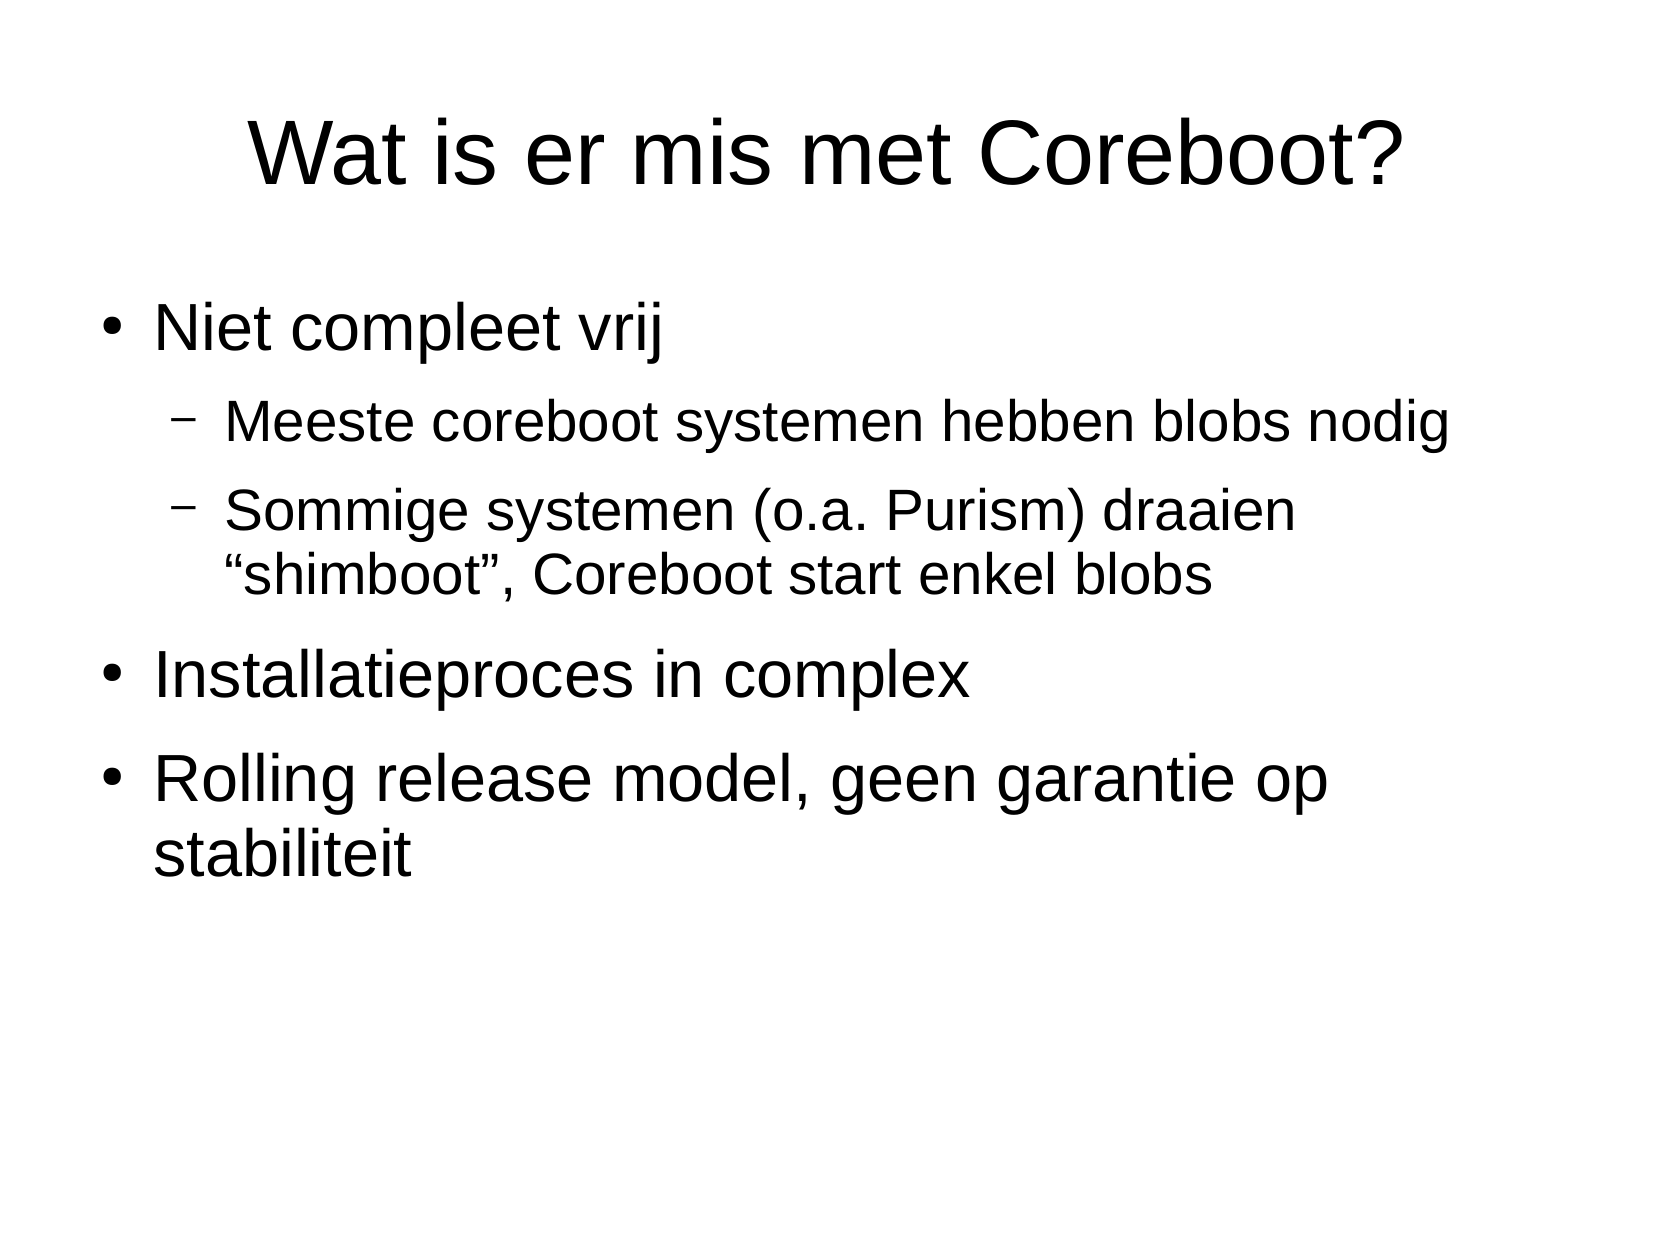

# Wat is er mis met Coreboot?
Niet compleet vrij
Meeste coreboot systemen hebben blobs nodig
Sommige systemen (o.a. Purism) draaien “shimboot”, Coreboot start enkel blobs
Installatieproces in complex
Rolling release model, geen garantie op stabiliteit